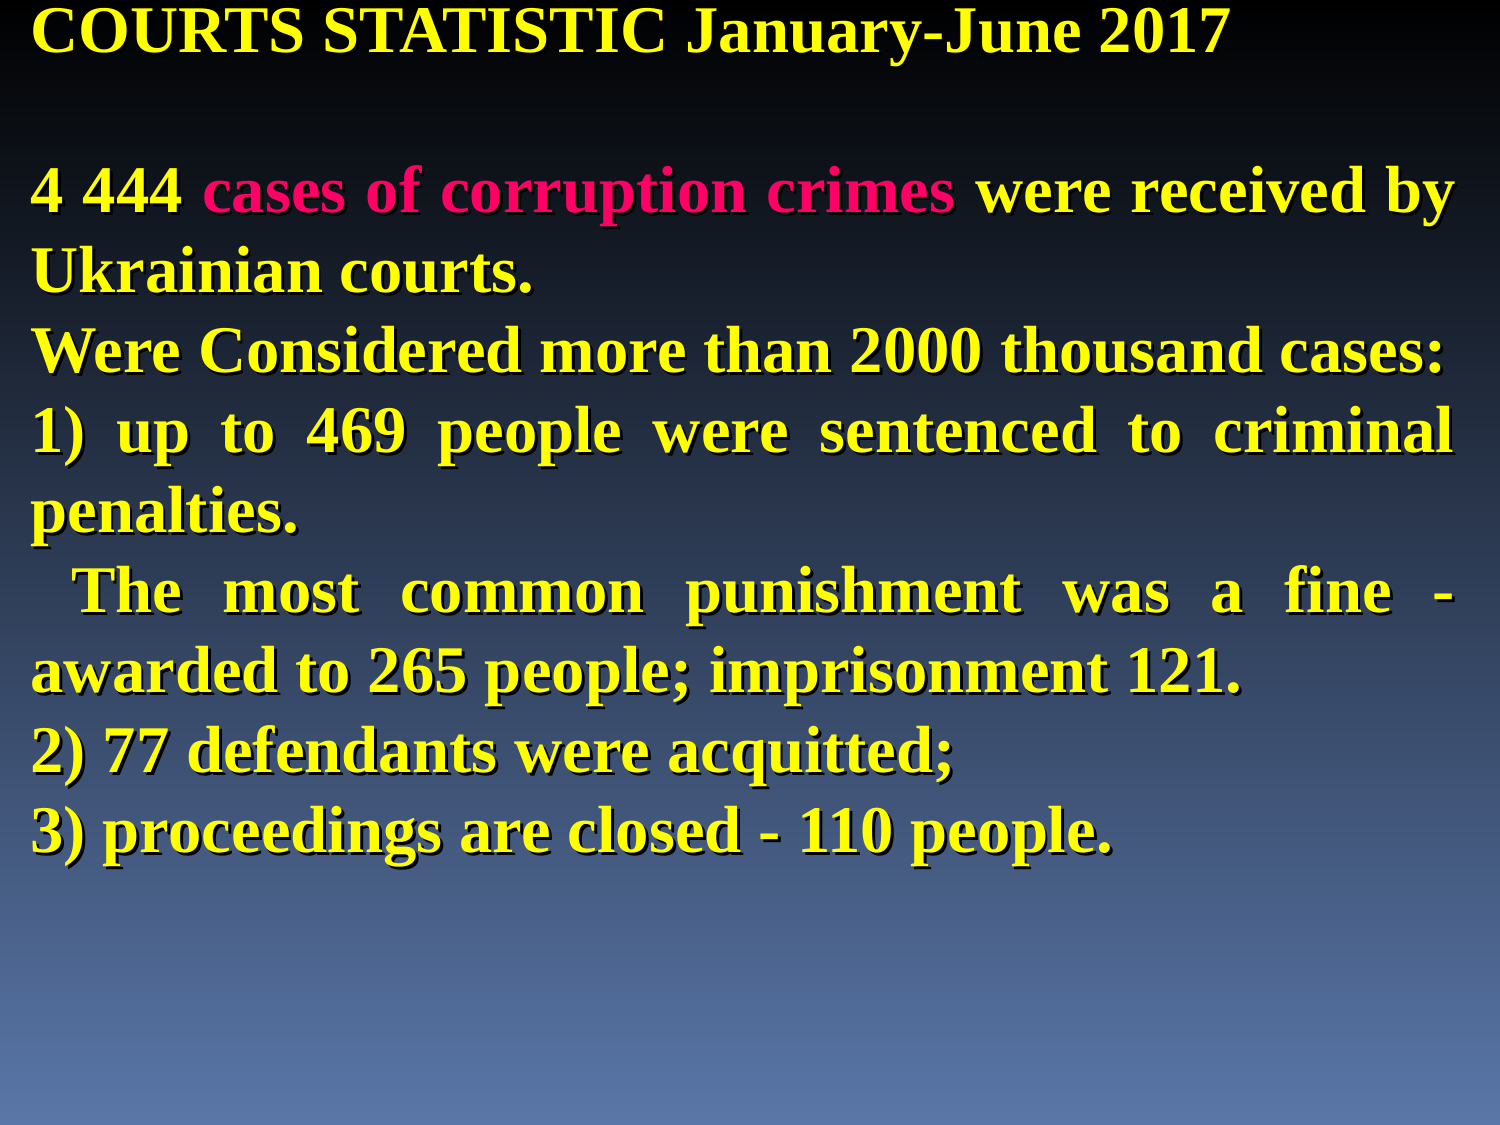

COURTS STATISTIC January-June 2017
4 444 cases of corruption crimes were received by Ukrainian courts.
Were Considered more than 2000 thousand cases:
1) up to 469 people were sentenced to criminal penalties.
 The most common punishment was a fine - awarded to 265 people; imprisonment 121.
2) 77 defendants were acquitted;
3) proceedings are closed - 110 people.